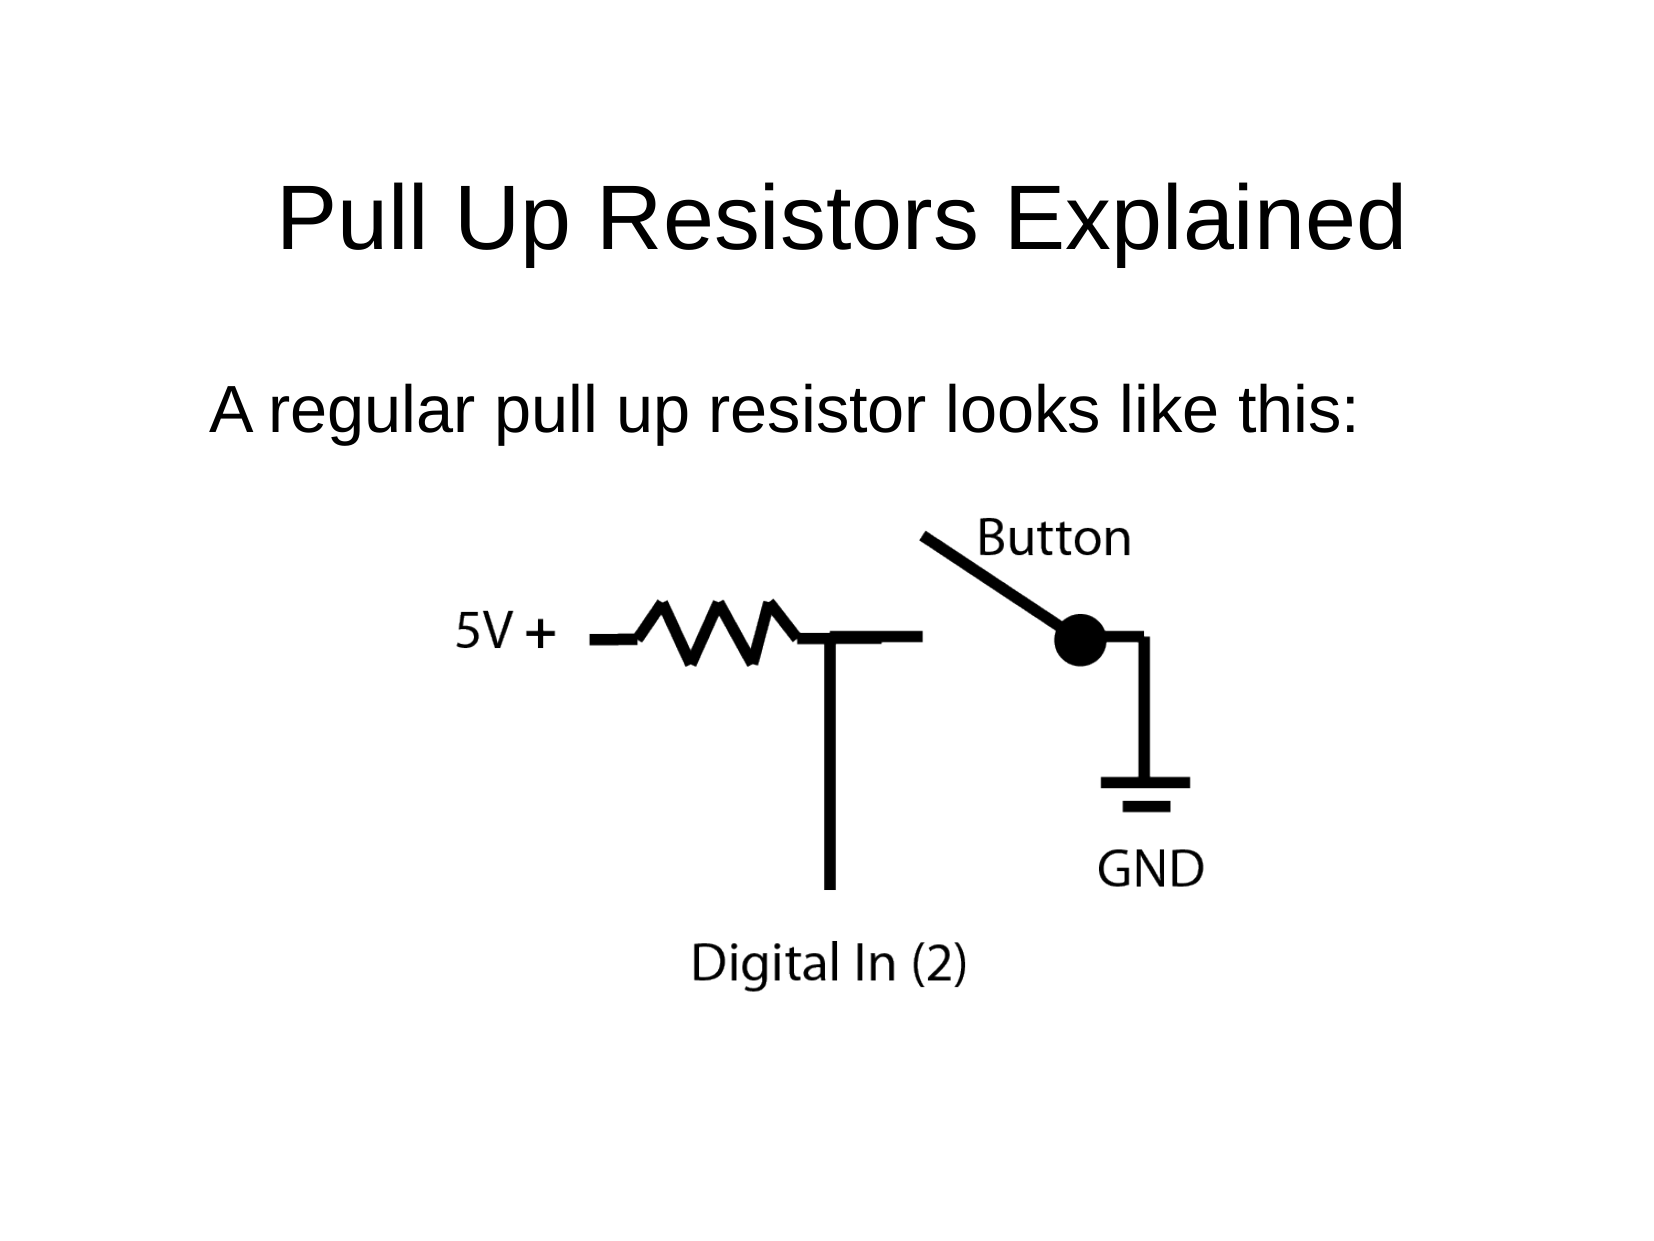

# Pull Up Resistors Explained
A regular pull up resistor looks like this: